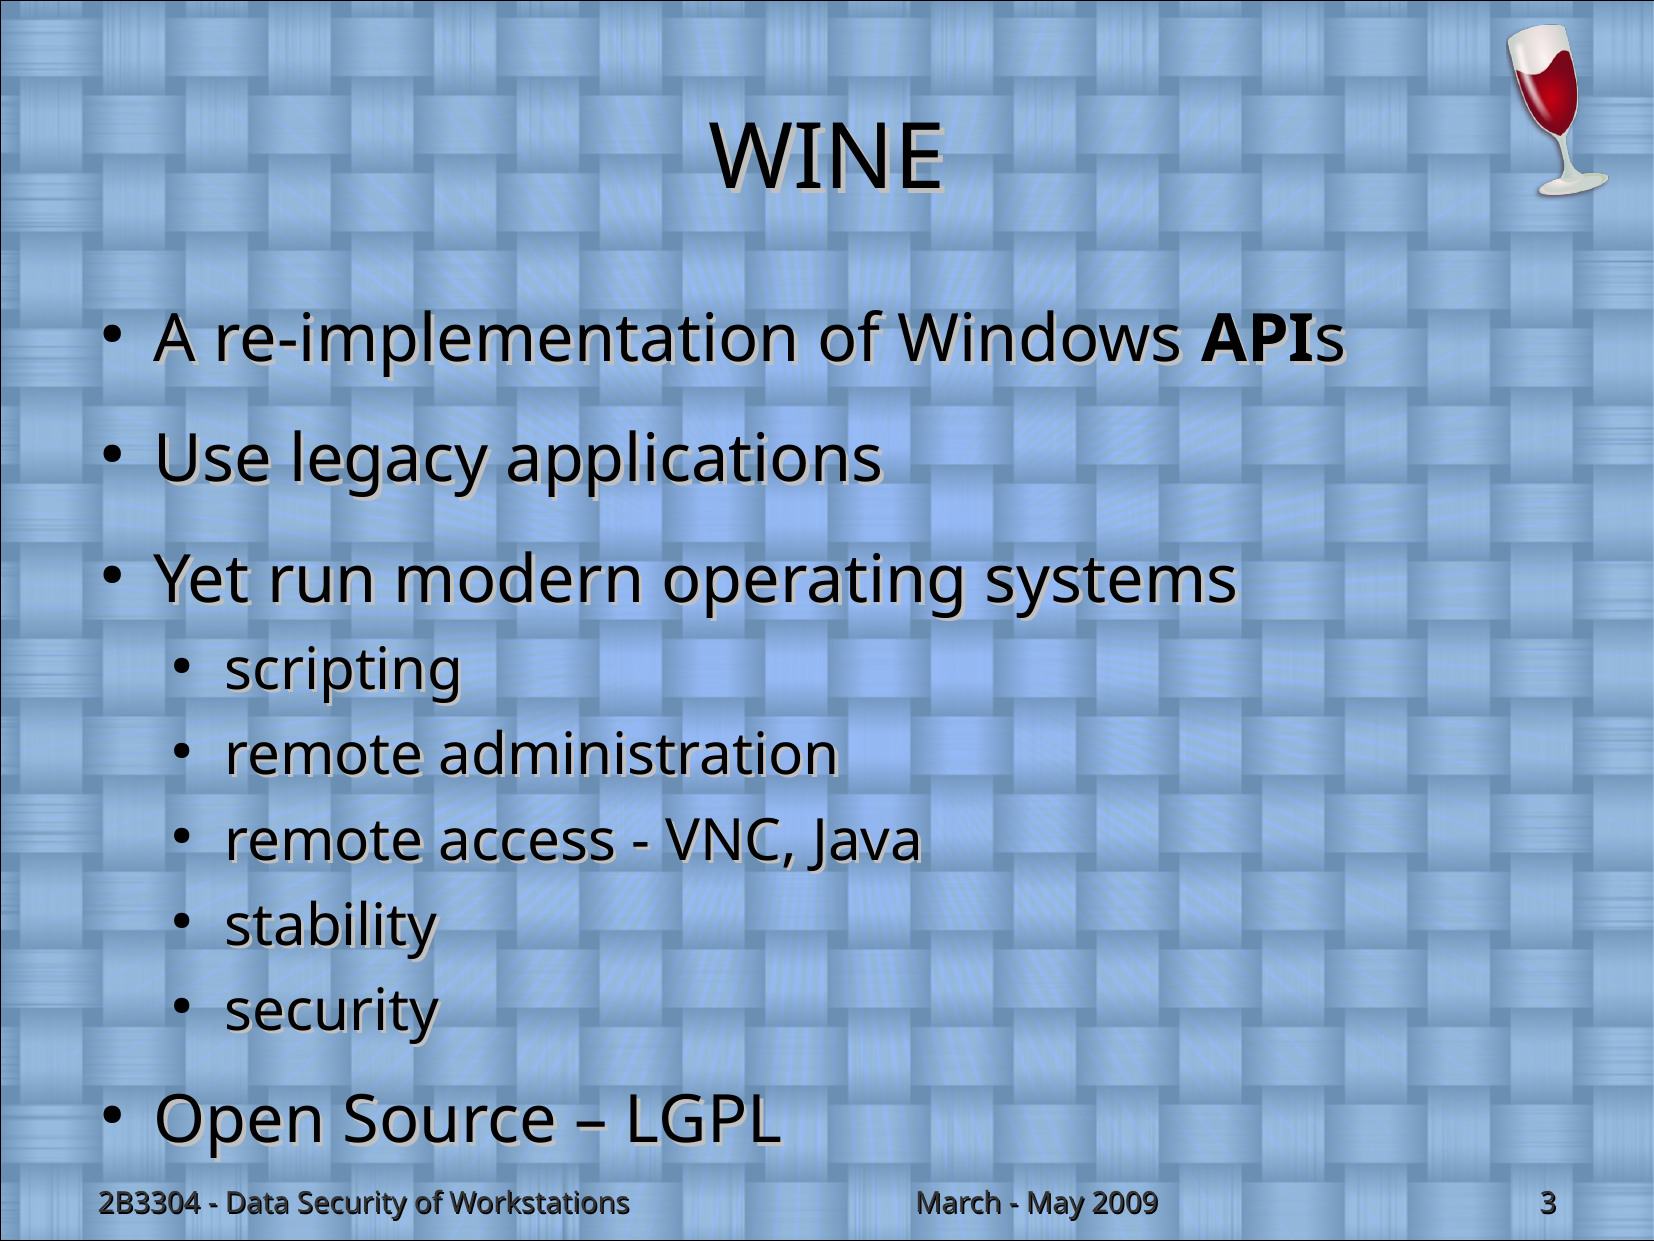

# WINE
A re-implementation of Windows APIs
Use legacy applications
Yet run modern operating systems
scripting
remote administration
remote access - VNC, Java
stability
security
Open Source – LGPL